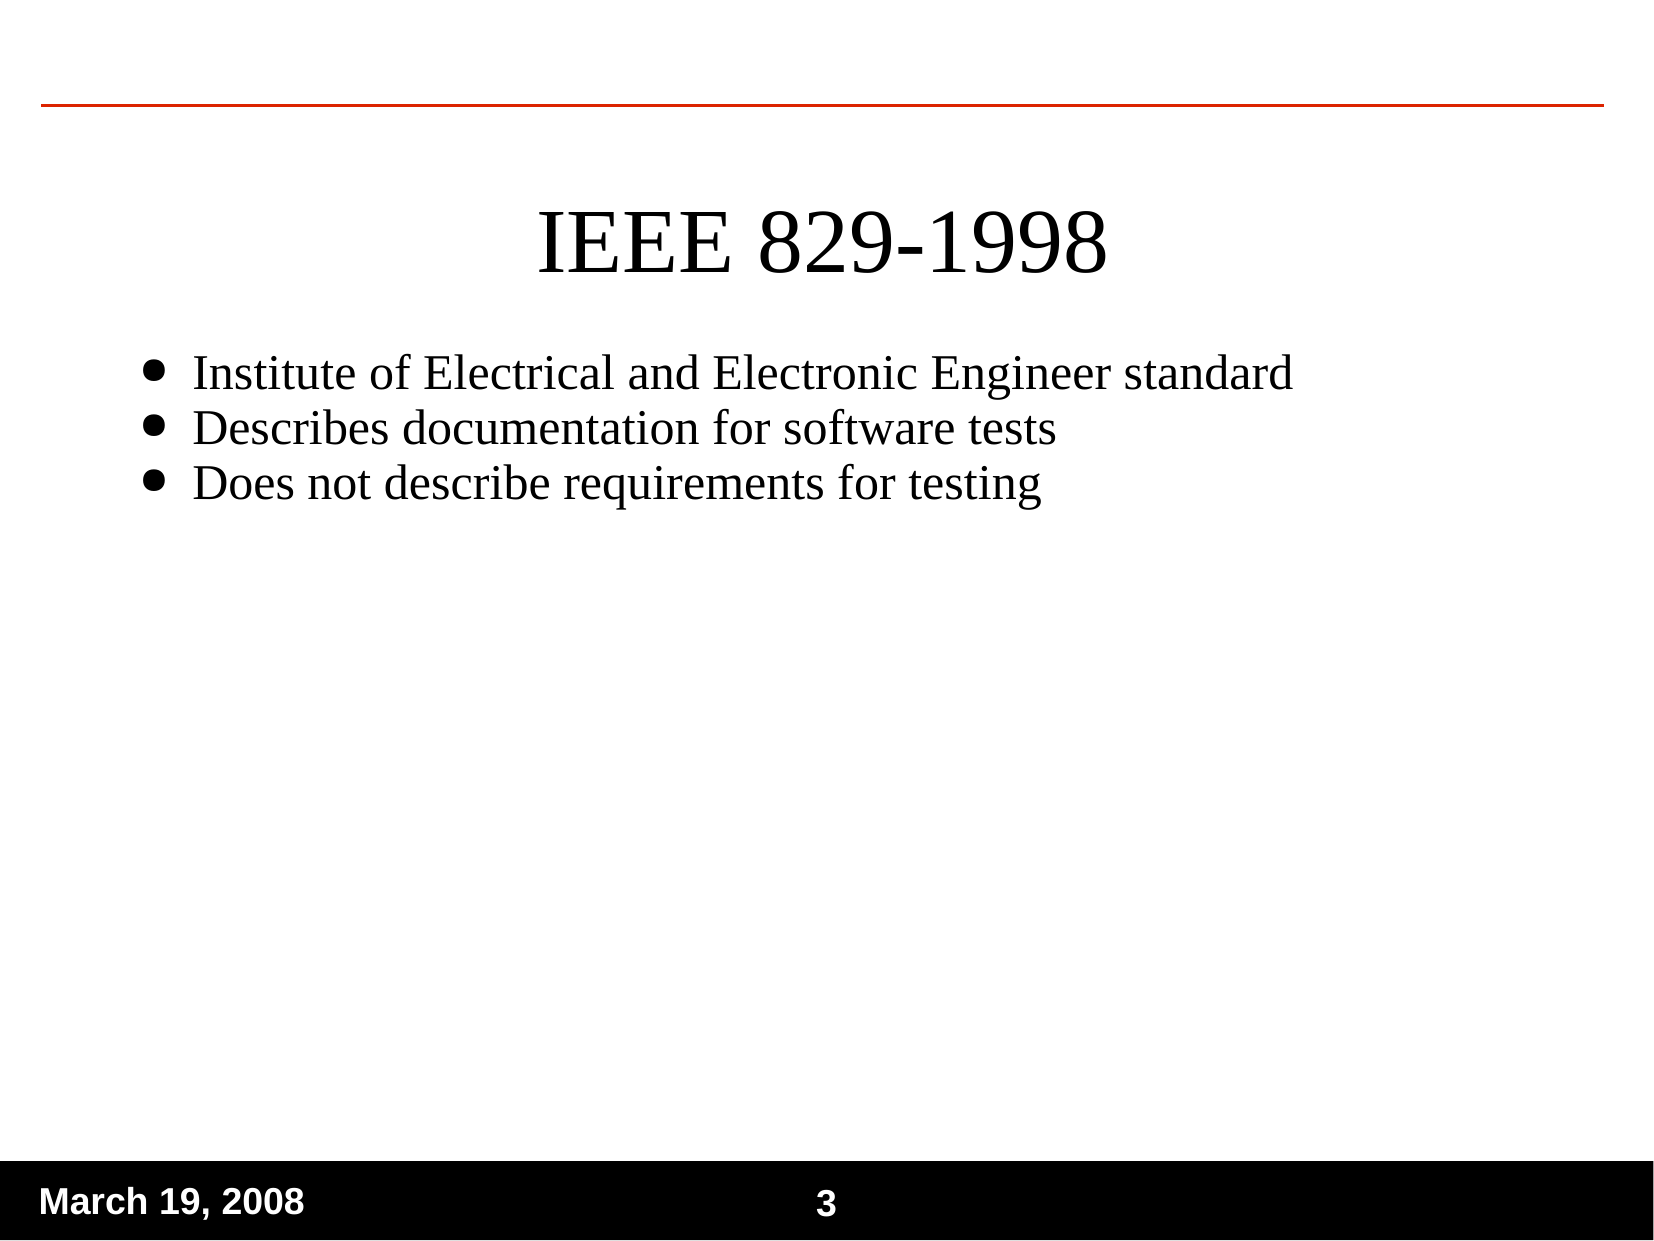

# IEEE 829-1998
Institute of Electrical and Electronic Engineer standard
Describes documentation for software tests
Does not describe requirements for testing